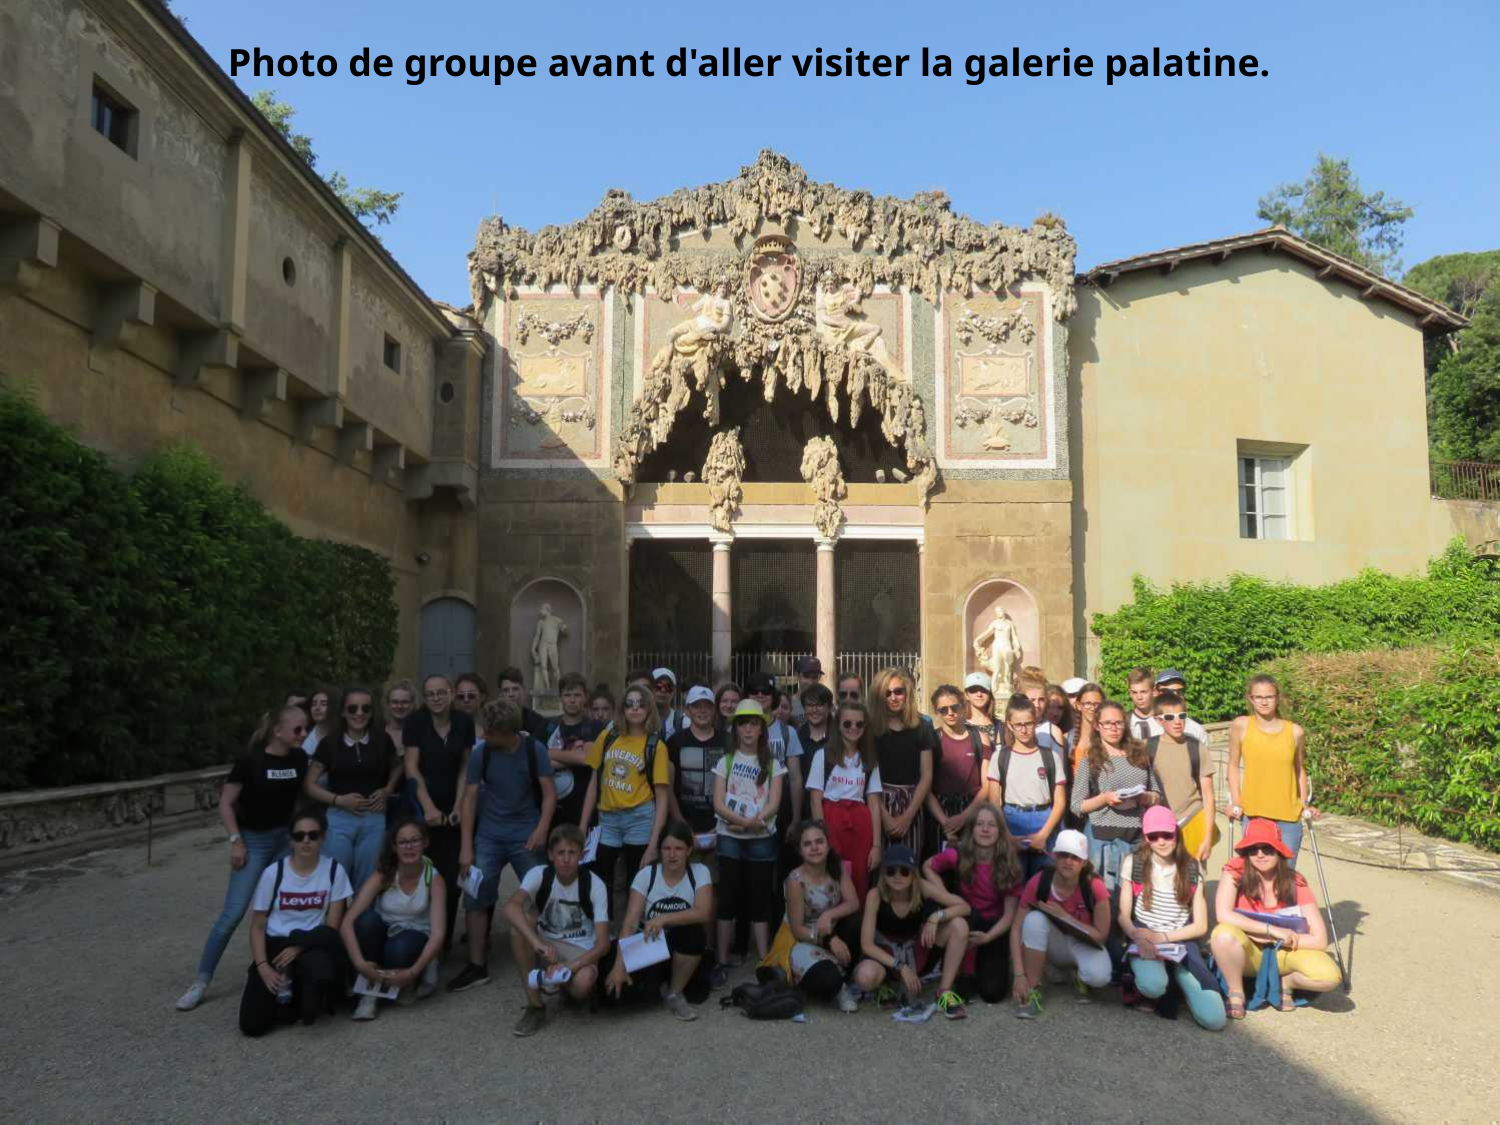

Photo de groupe avant d'aller visiter la galerie palatine.